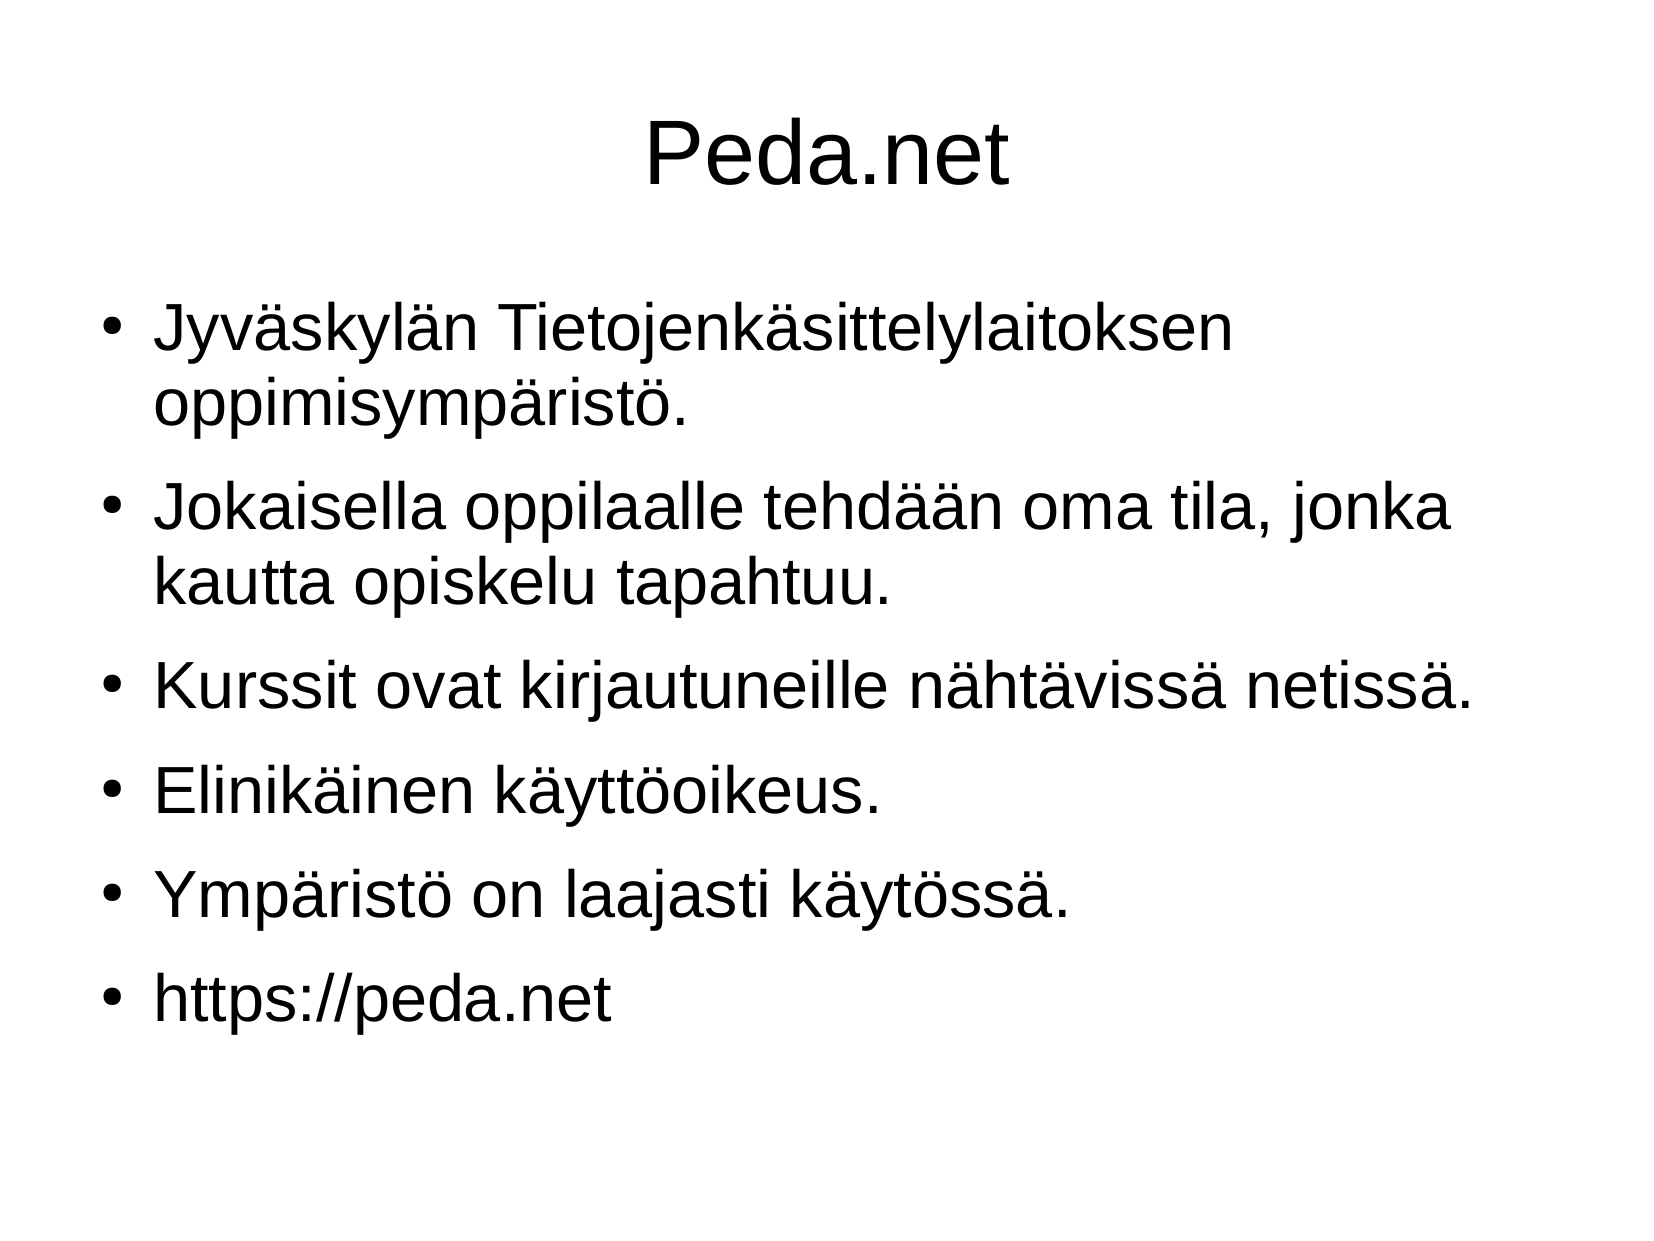

# Peda.net
Jyväskylän Tietojenkäsittelylaitoksen oppimisympäristö.
Jokaisella oppilaalle tehdään oma tila, jonka kautta opiskelu tapahtuu.
Kurssit ovat kirjautuneille nähtävissä netissä.
Elinikäinen käyttöoikeus.
Ympäristö on laajasti käytössä.
https://peda.net